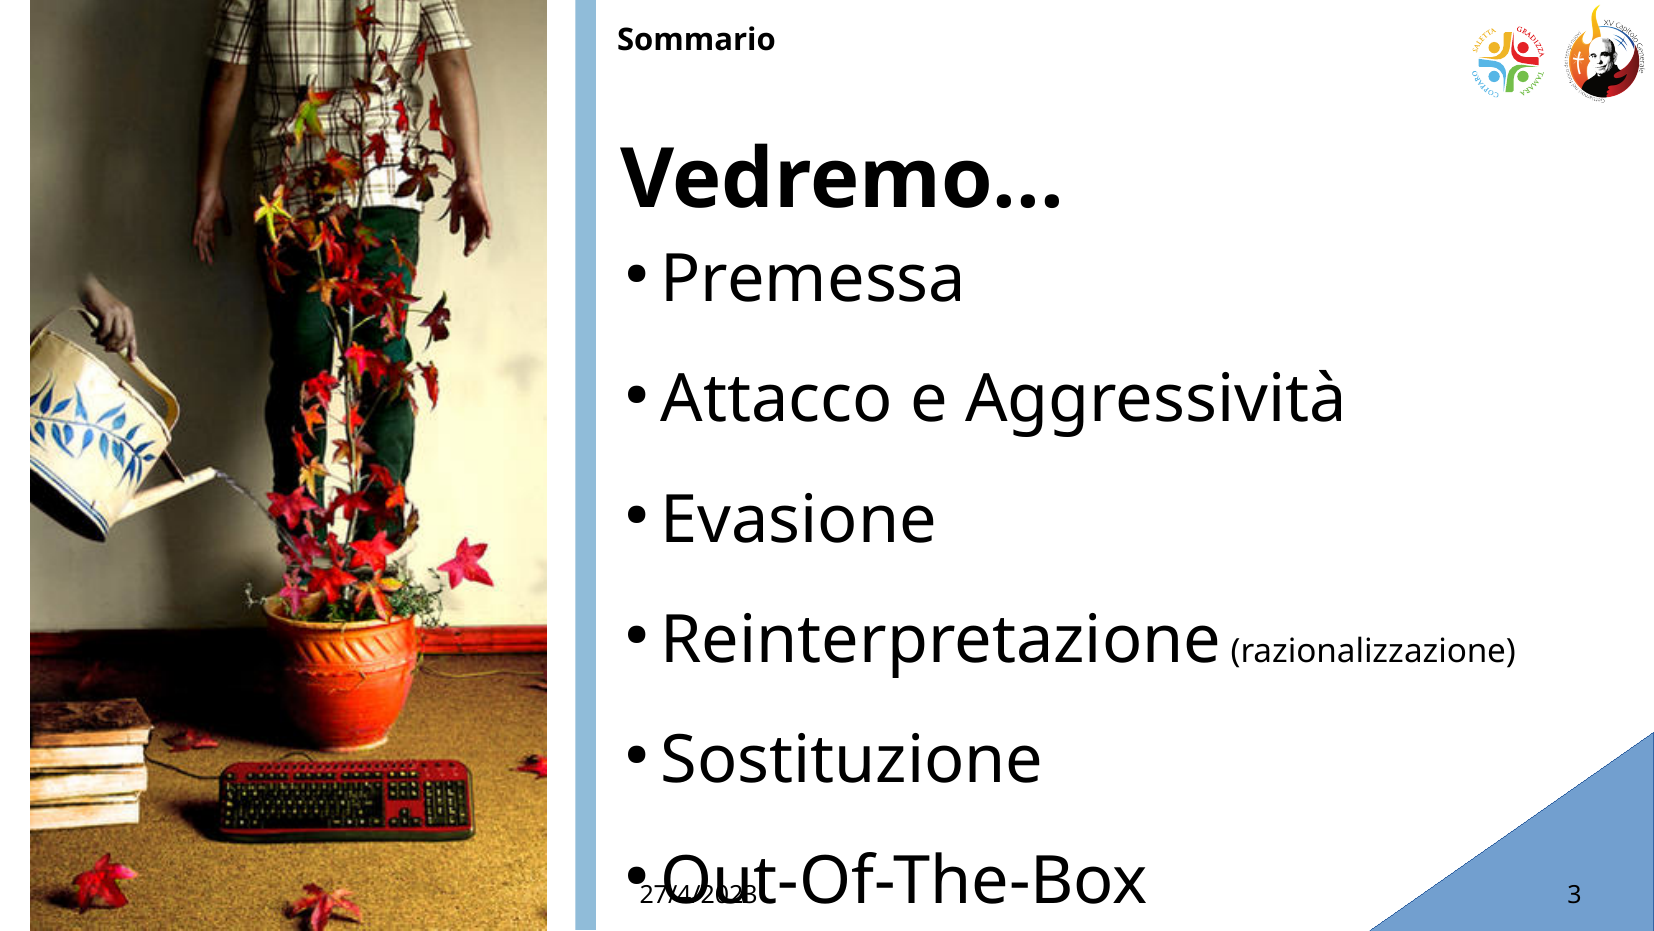

Sommario
# Vedremo...
Premessa
Attacco e Aggressività
Evasione
Reinterpretazione (razionalizzazione)
Sostituzione
Out-Of-The-Box